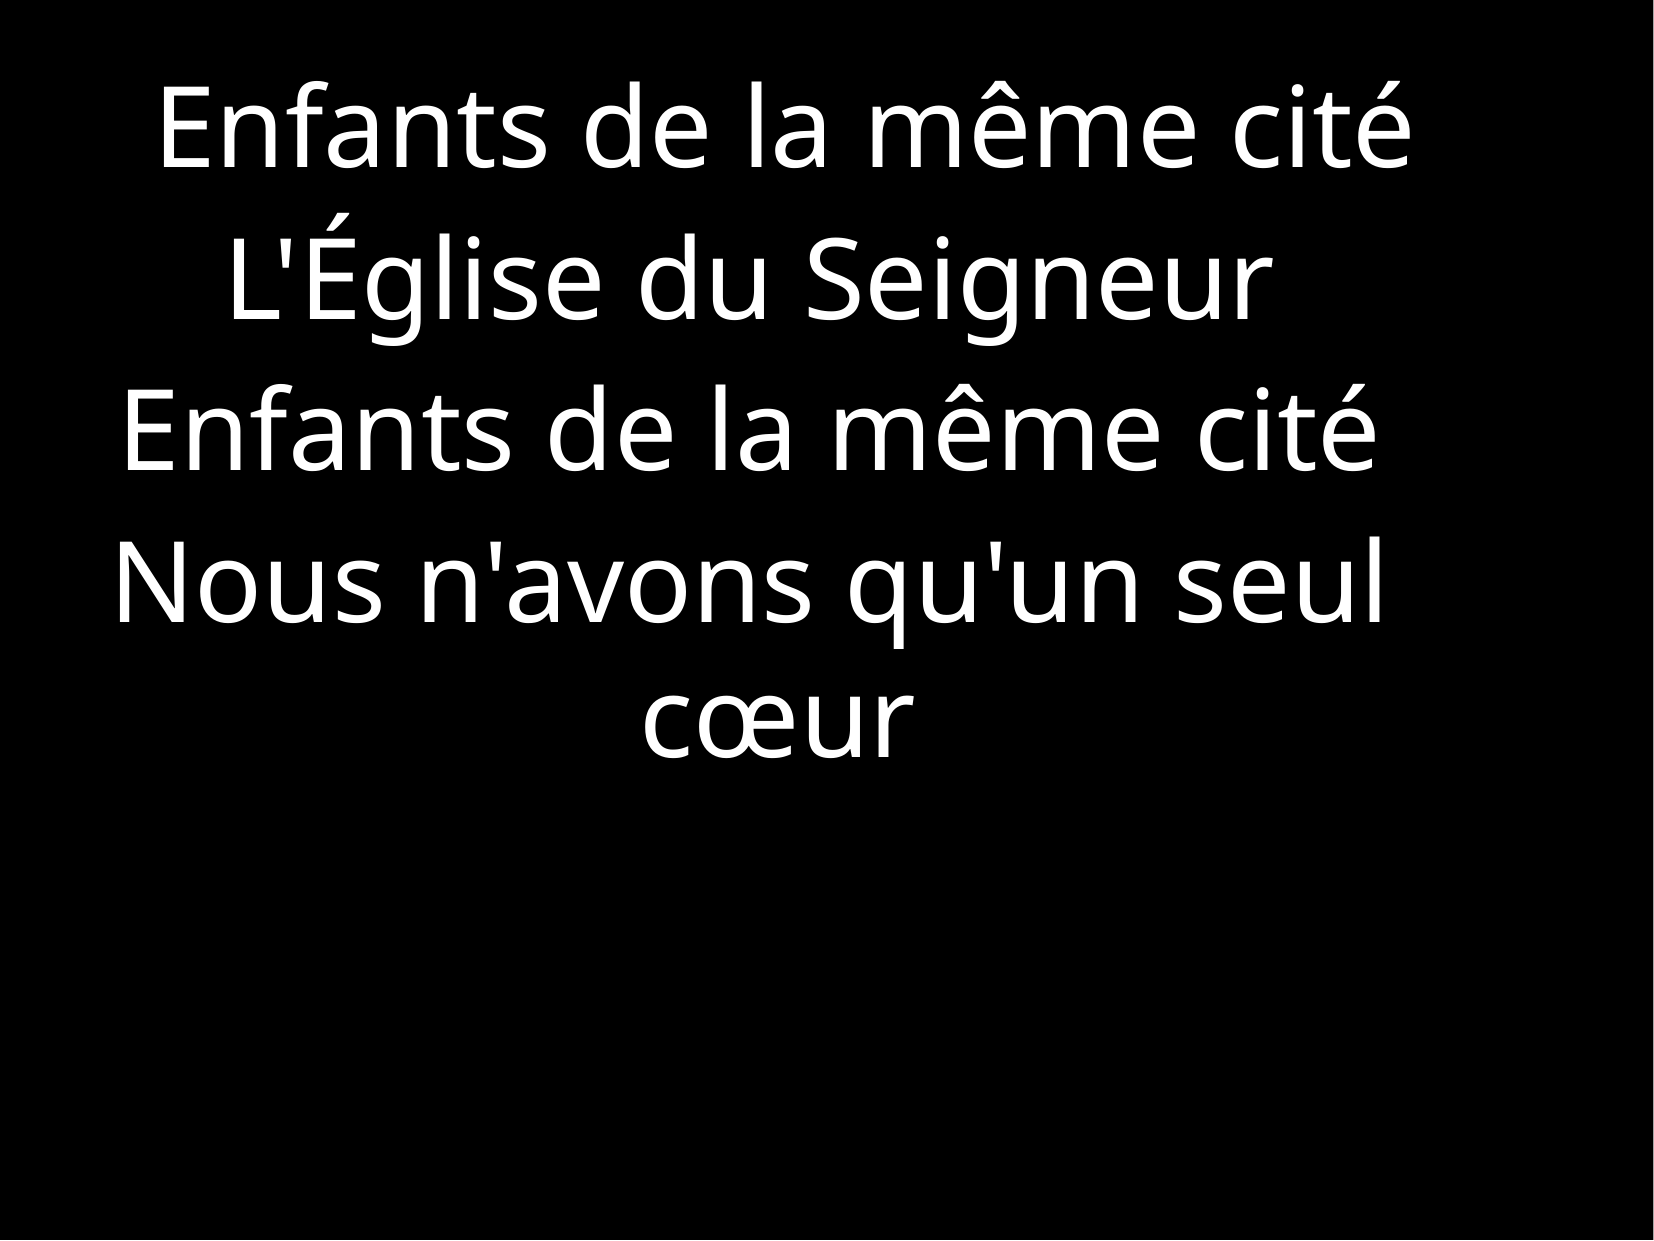

# Enfants de la même cité
L'Église du Seigneur
Enfants de la même cité
Nous n'avons qu'un seul cœur